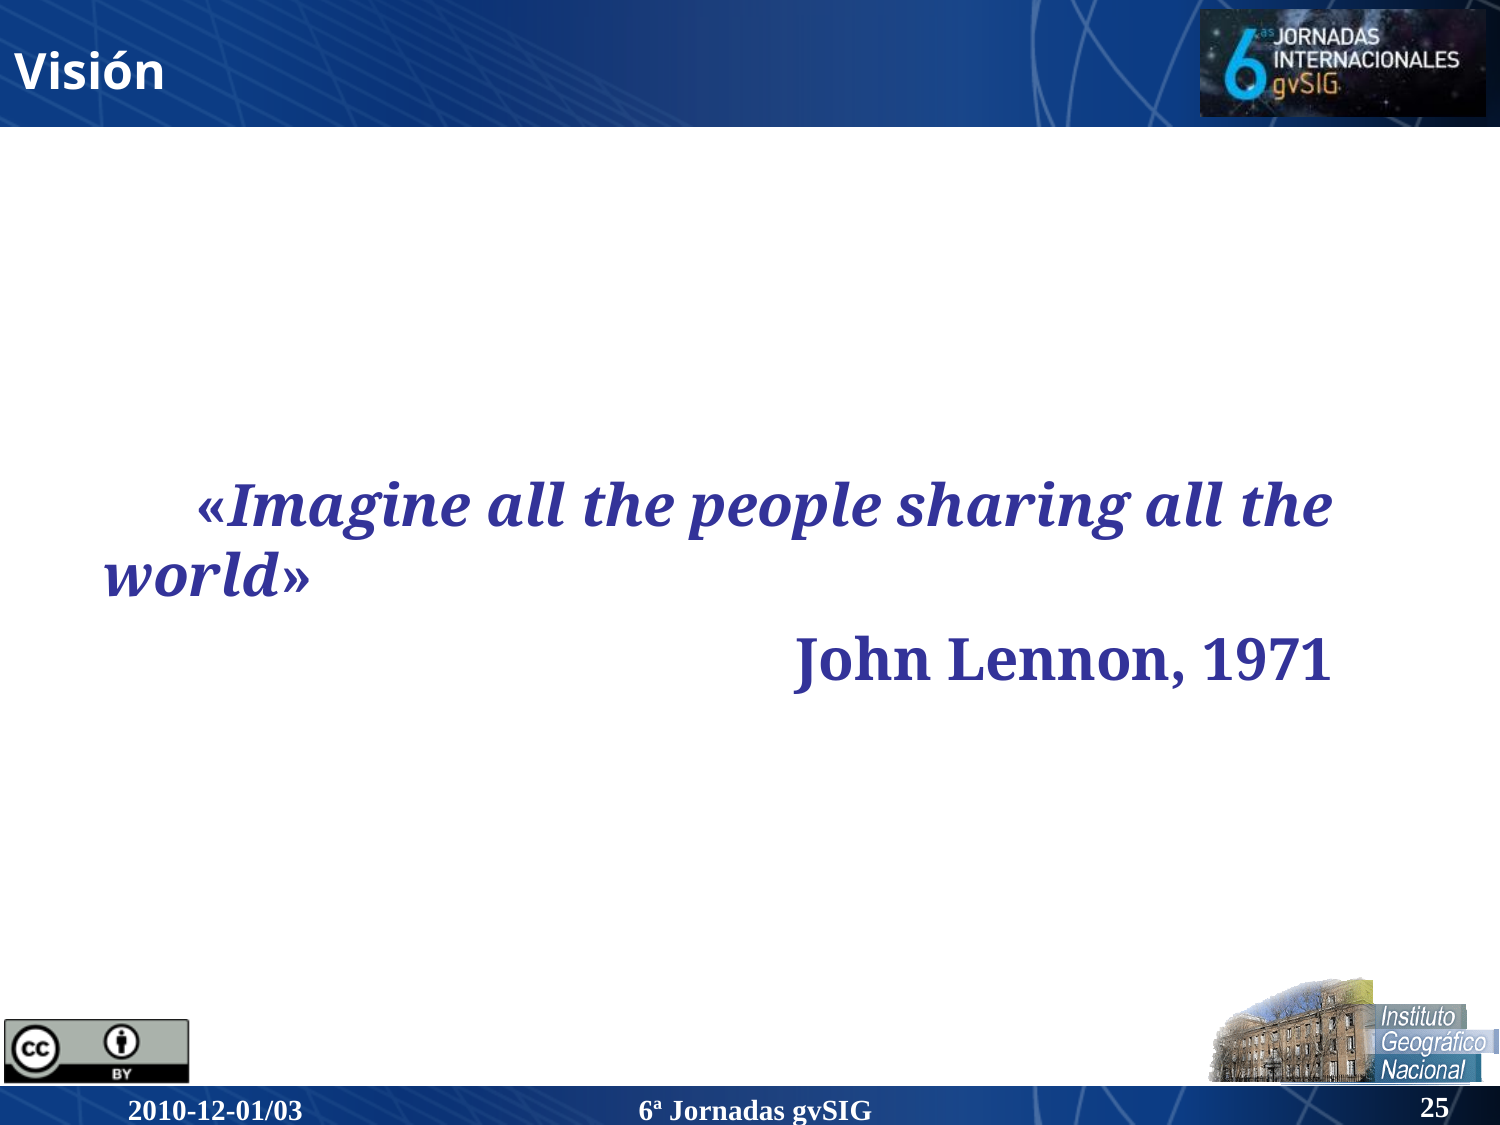

# Visión
		«Imagine all the people sharing all the world»
						John Lennon, 1971